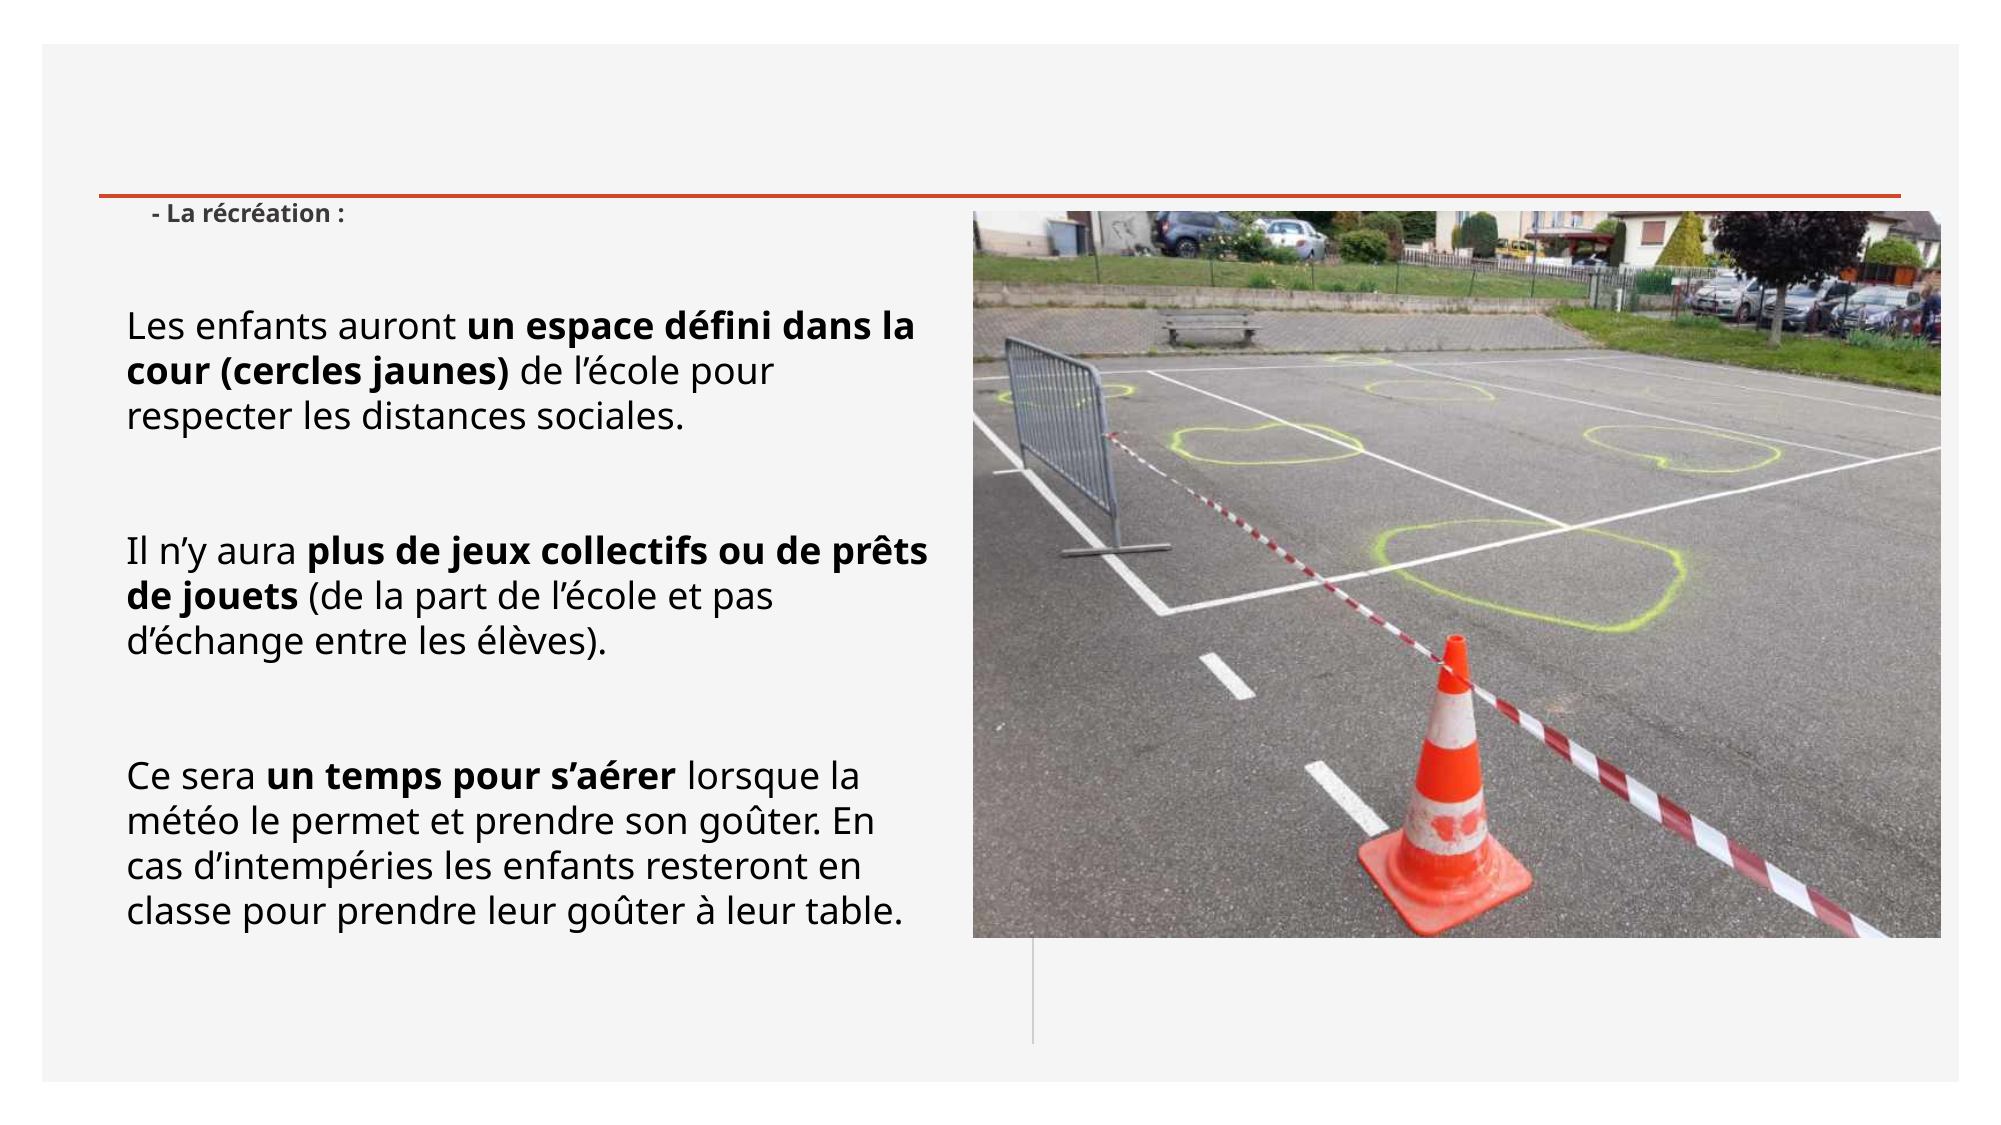

# - La récréation :
Les enfants auront un espace défini dans la cour (cercles jaunes) de l’école pour respecter les distances sociales.
Il n’y aura plus de jeux collectifs ou de prêts de jouets (de la part de l’école et pas d’échange entre les élèves).
Ce sera un temps pour s’aérer lorsque la météo le permet et prendre son goûter. En cas d’intempéries les enfants resteront en classe pour prendre leur goûter à leur table.